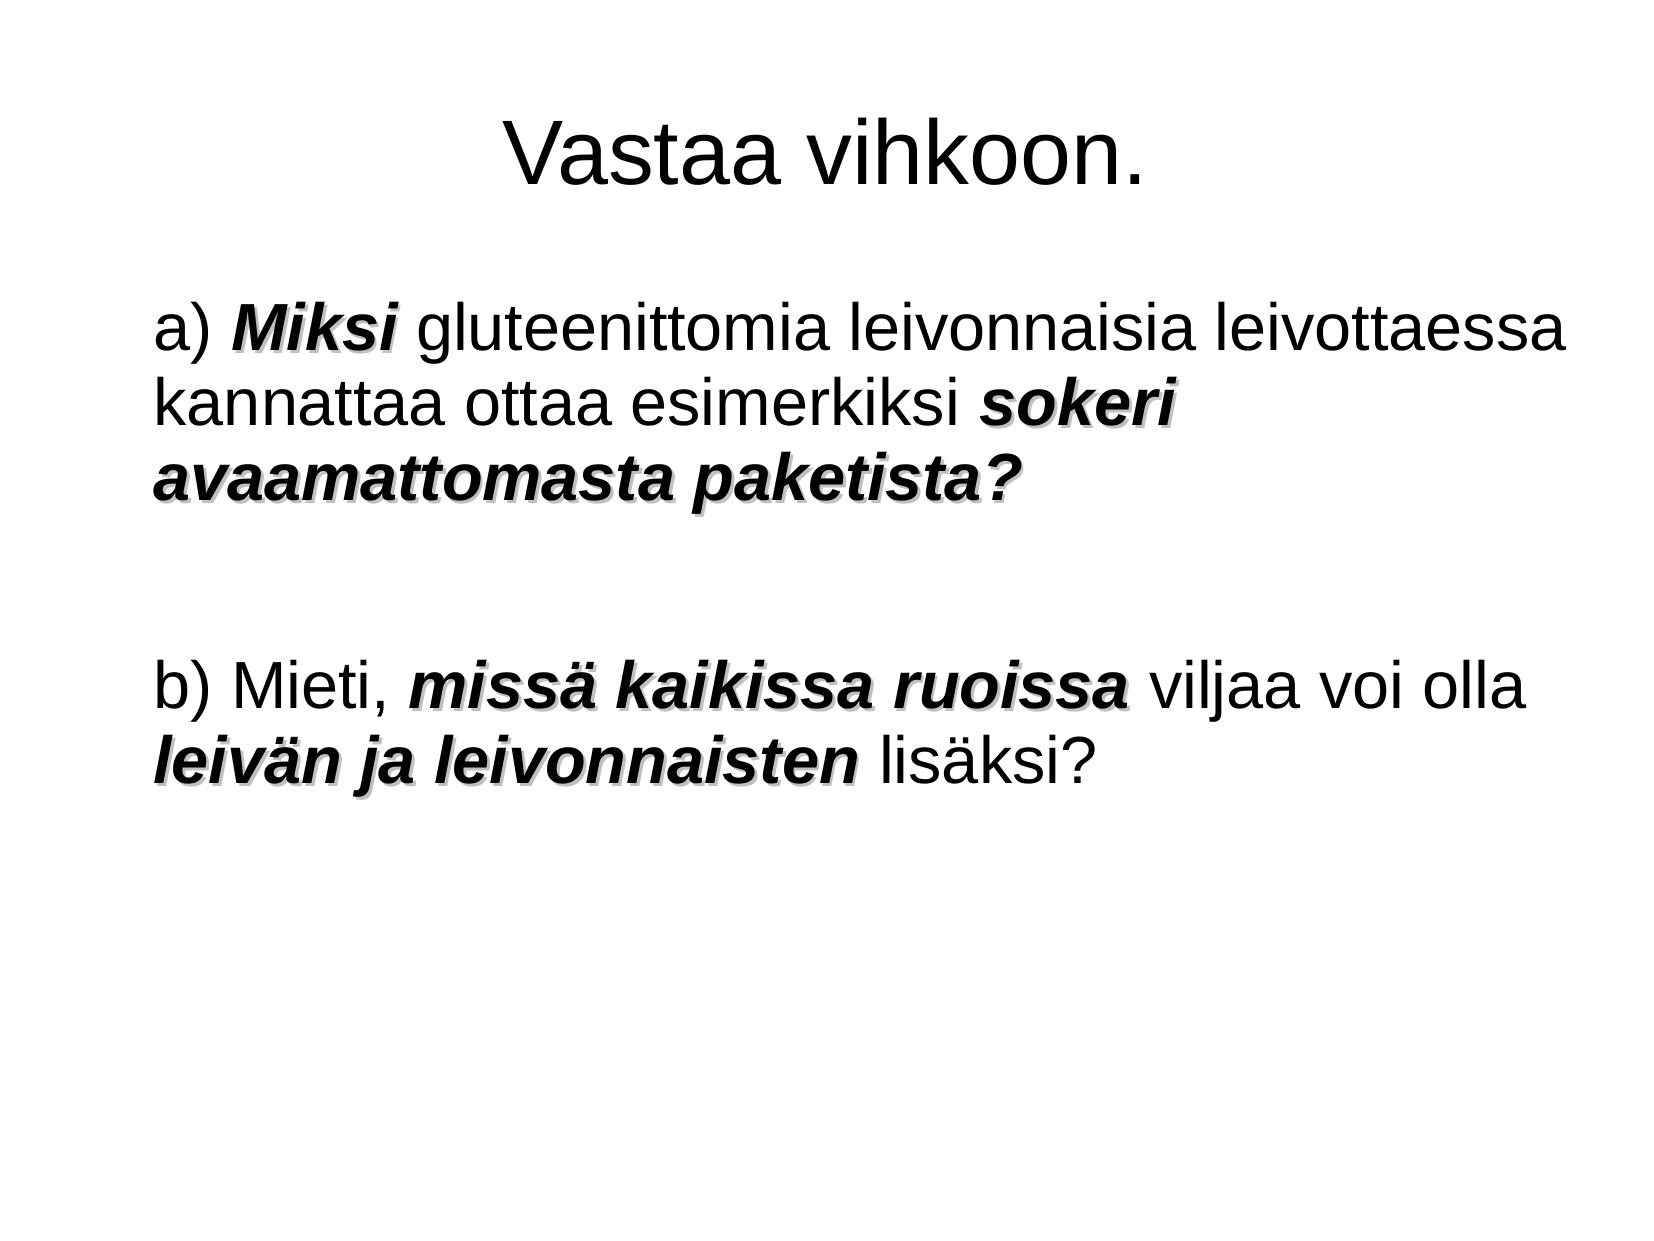

# Vastaa vihkoon.
a) Miksi gluteenittomia leivonnaisia leivottaessa kannattaa ottaa esimerkiksi sokeri avaamattomasta paketista?
b) Mieti, missä kaikissa ruoissa viljaa voi olla leivän ja leivonnaisten lisäksi?